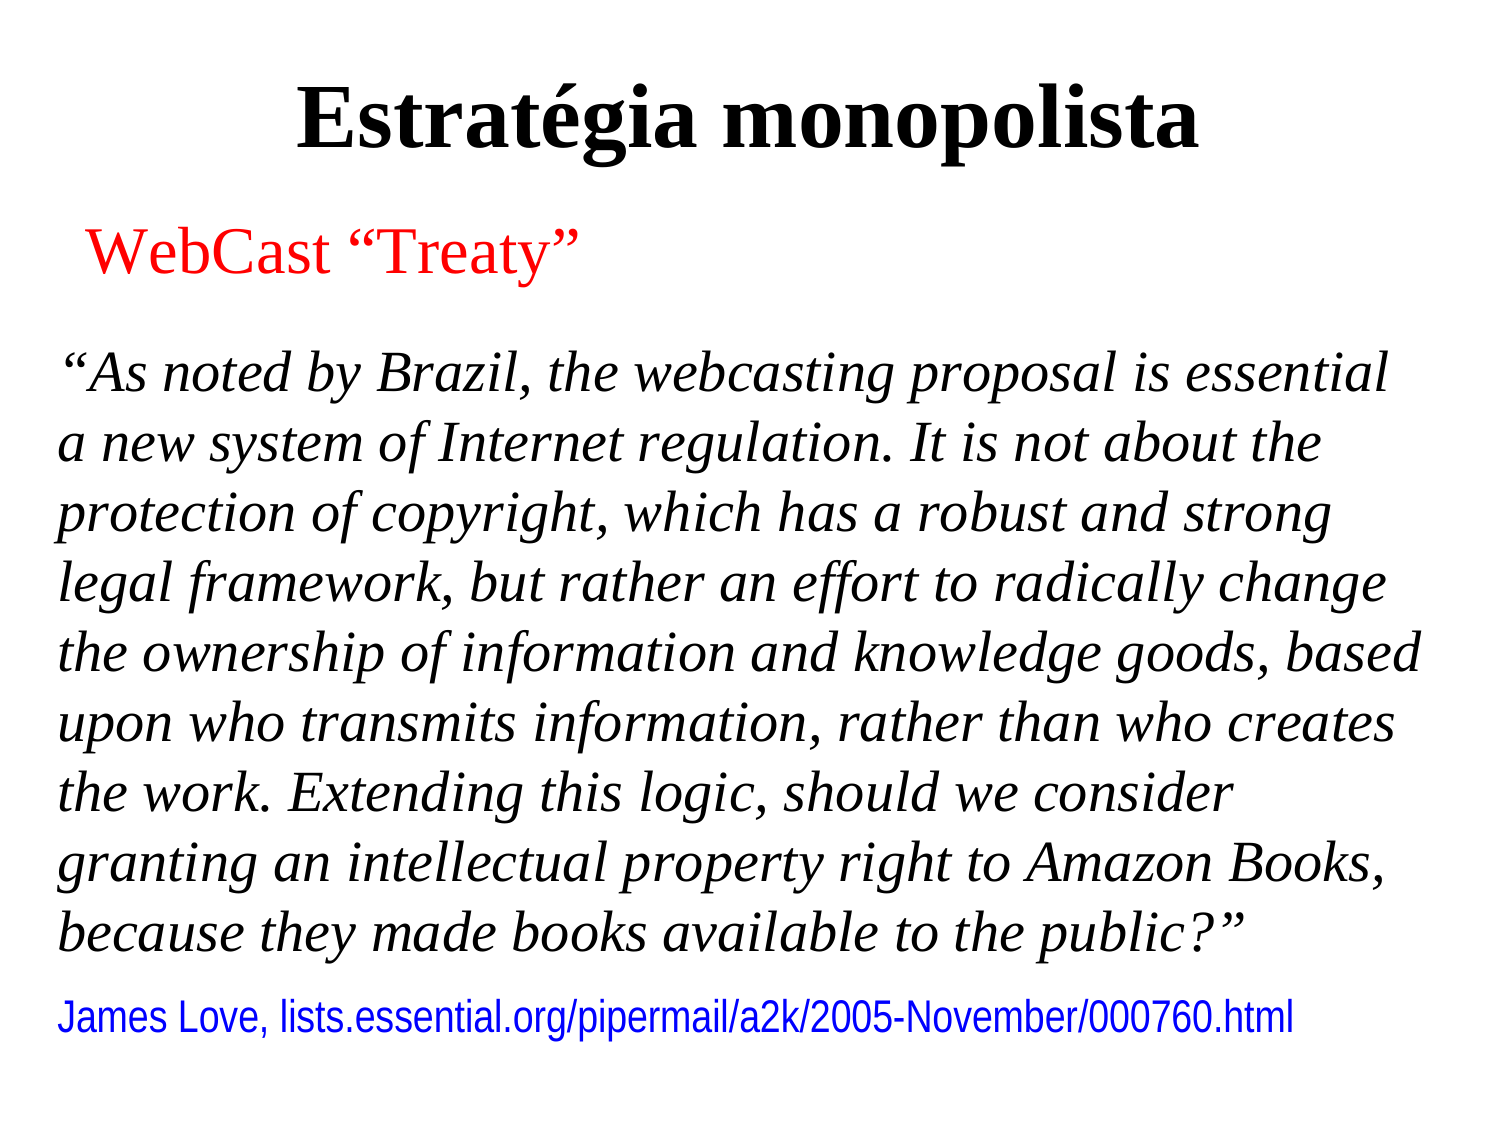

Estratégia monopolista
WebCast “Treaty”
“As noted by Brazil, the webcasting proposal is essential
a new system of Internet regulation. It is not about the protection of copyright, which has a robust and strong legal framework, but rather an effort to radically change the ownership of information and knowledge goods, based upon who transmits information, rather than who creates the work. Extending this logic, should we consider granting an intellectual property right to Amazon Books, because they made books available to the public?”
James Love, lists.essential.org/pipermail/a2k/2005-November/000760.html